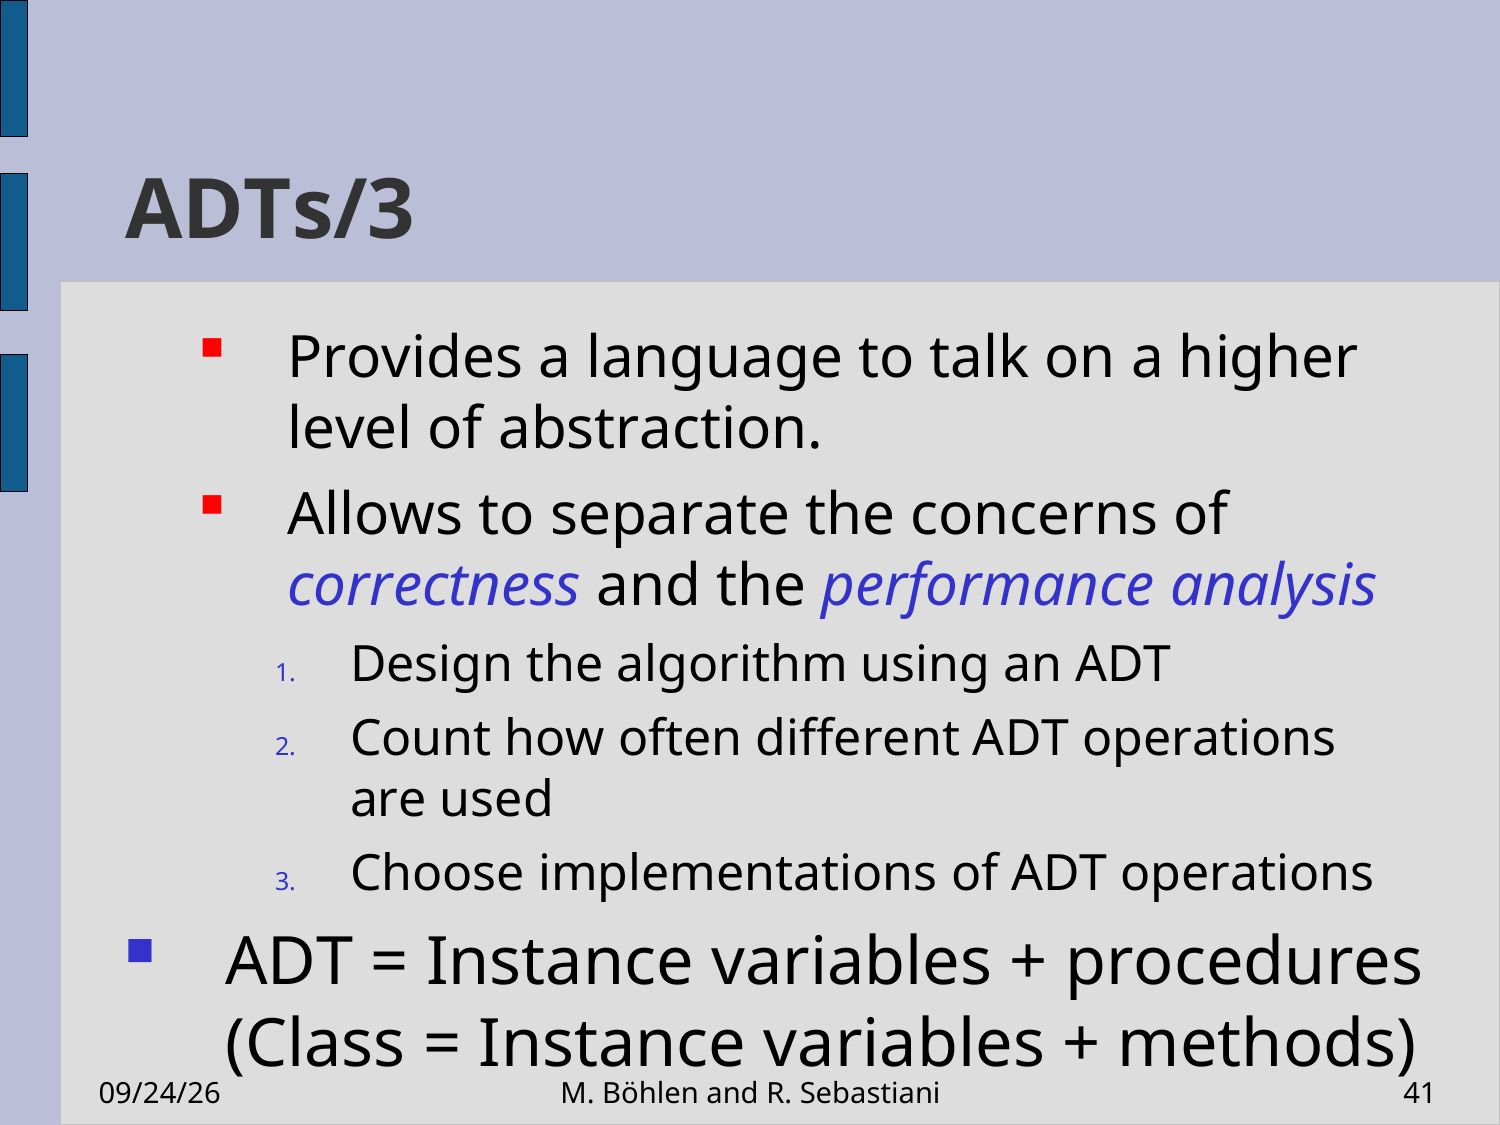

# ADTs/3
Provides a language to talk on a higher level of abstraction.
Allows to separate the concerns of correctness and the performance analysis
Design the algorithm using an ADT
Count how often different ADT operations are used
Choose implementations of ADT operations
ADT = Instance variables + procedures
(Class = Instance variables + methods)
M. Böhlen and R. Sebastiani
41